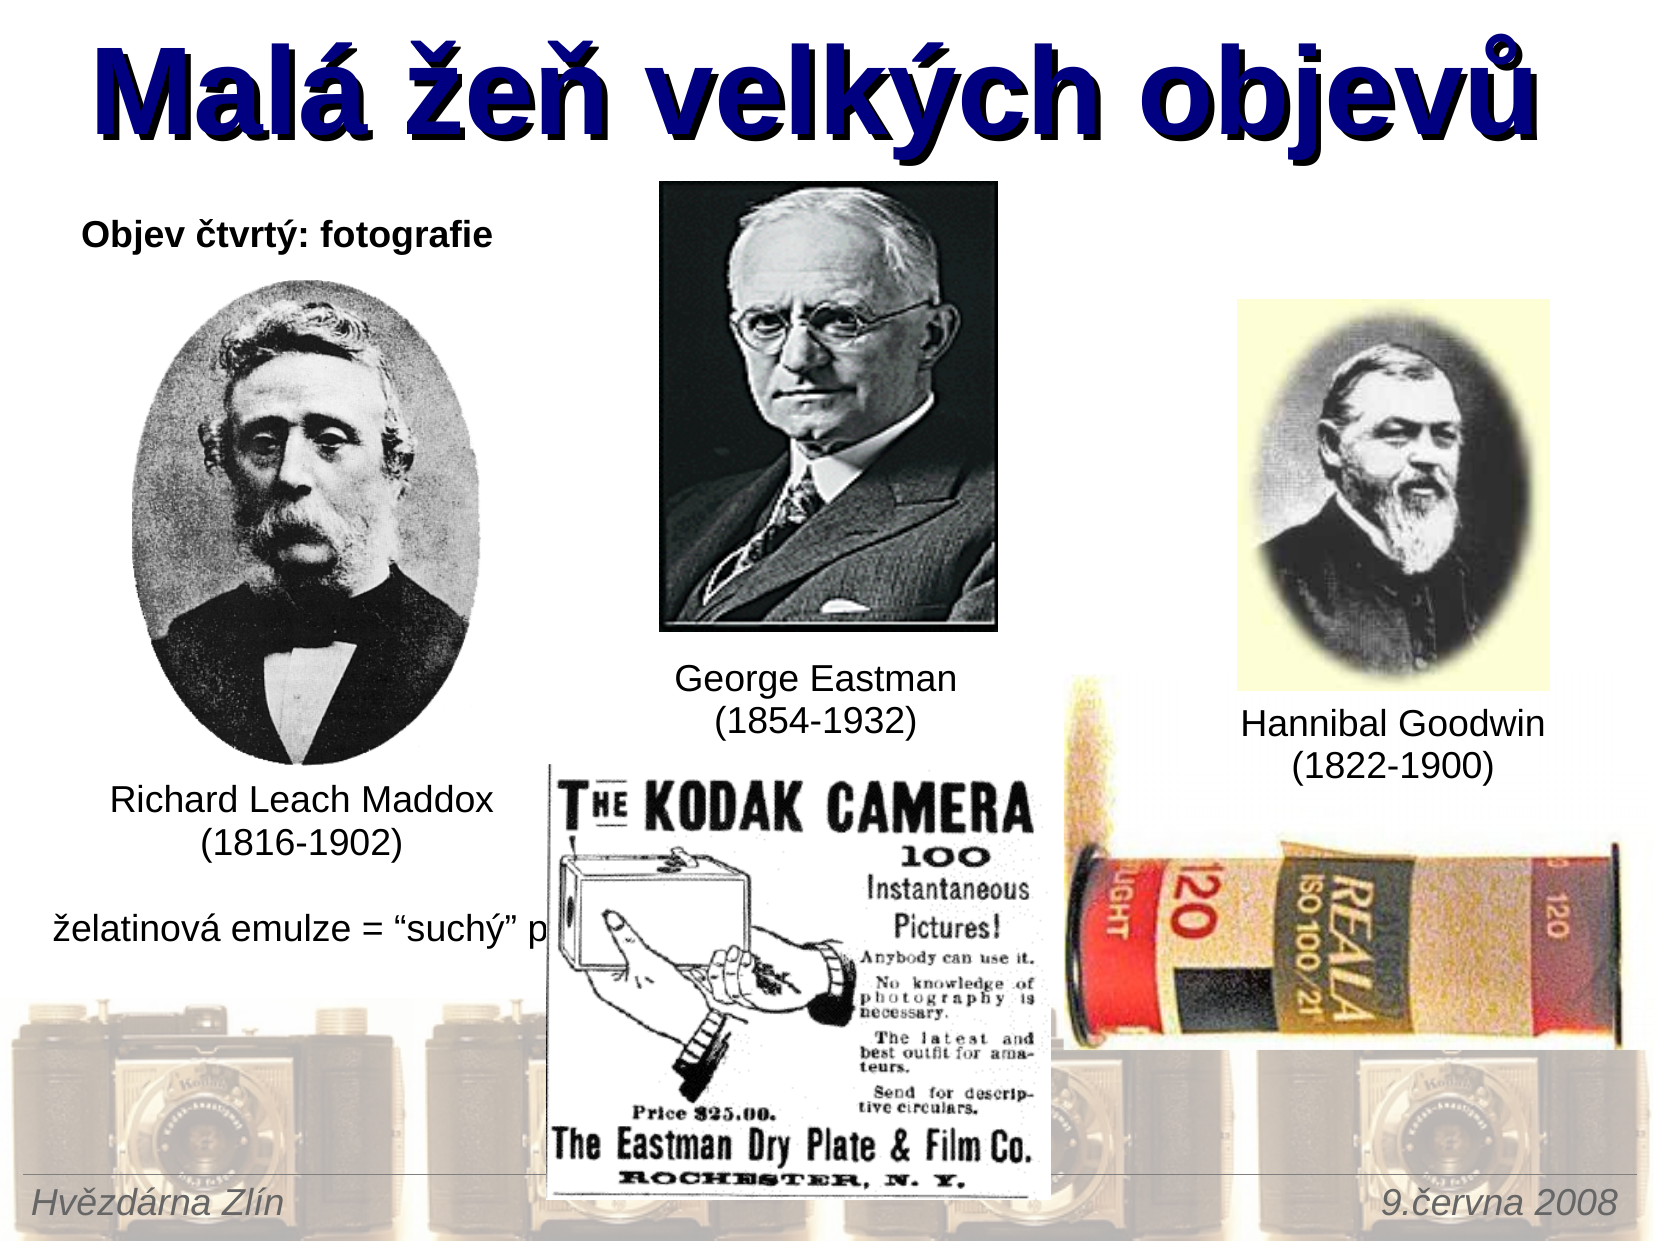

Malá žeň velkých objevů
Objev čtvrtý: fotografie
George Eastman
(1854-1932)
Hannibal Goodwin
(1822-1900)
Richard Leach Maddox
(1816-1902)
želatinová emulze = “suchý” proces
Hvězdárna Zlín															9.června 2008